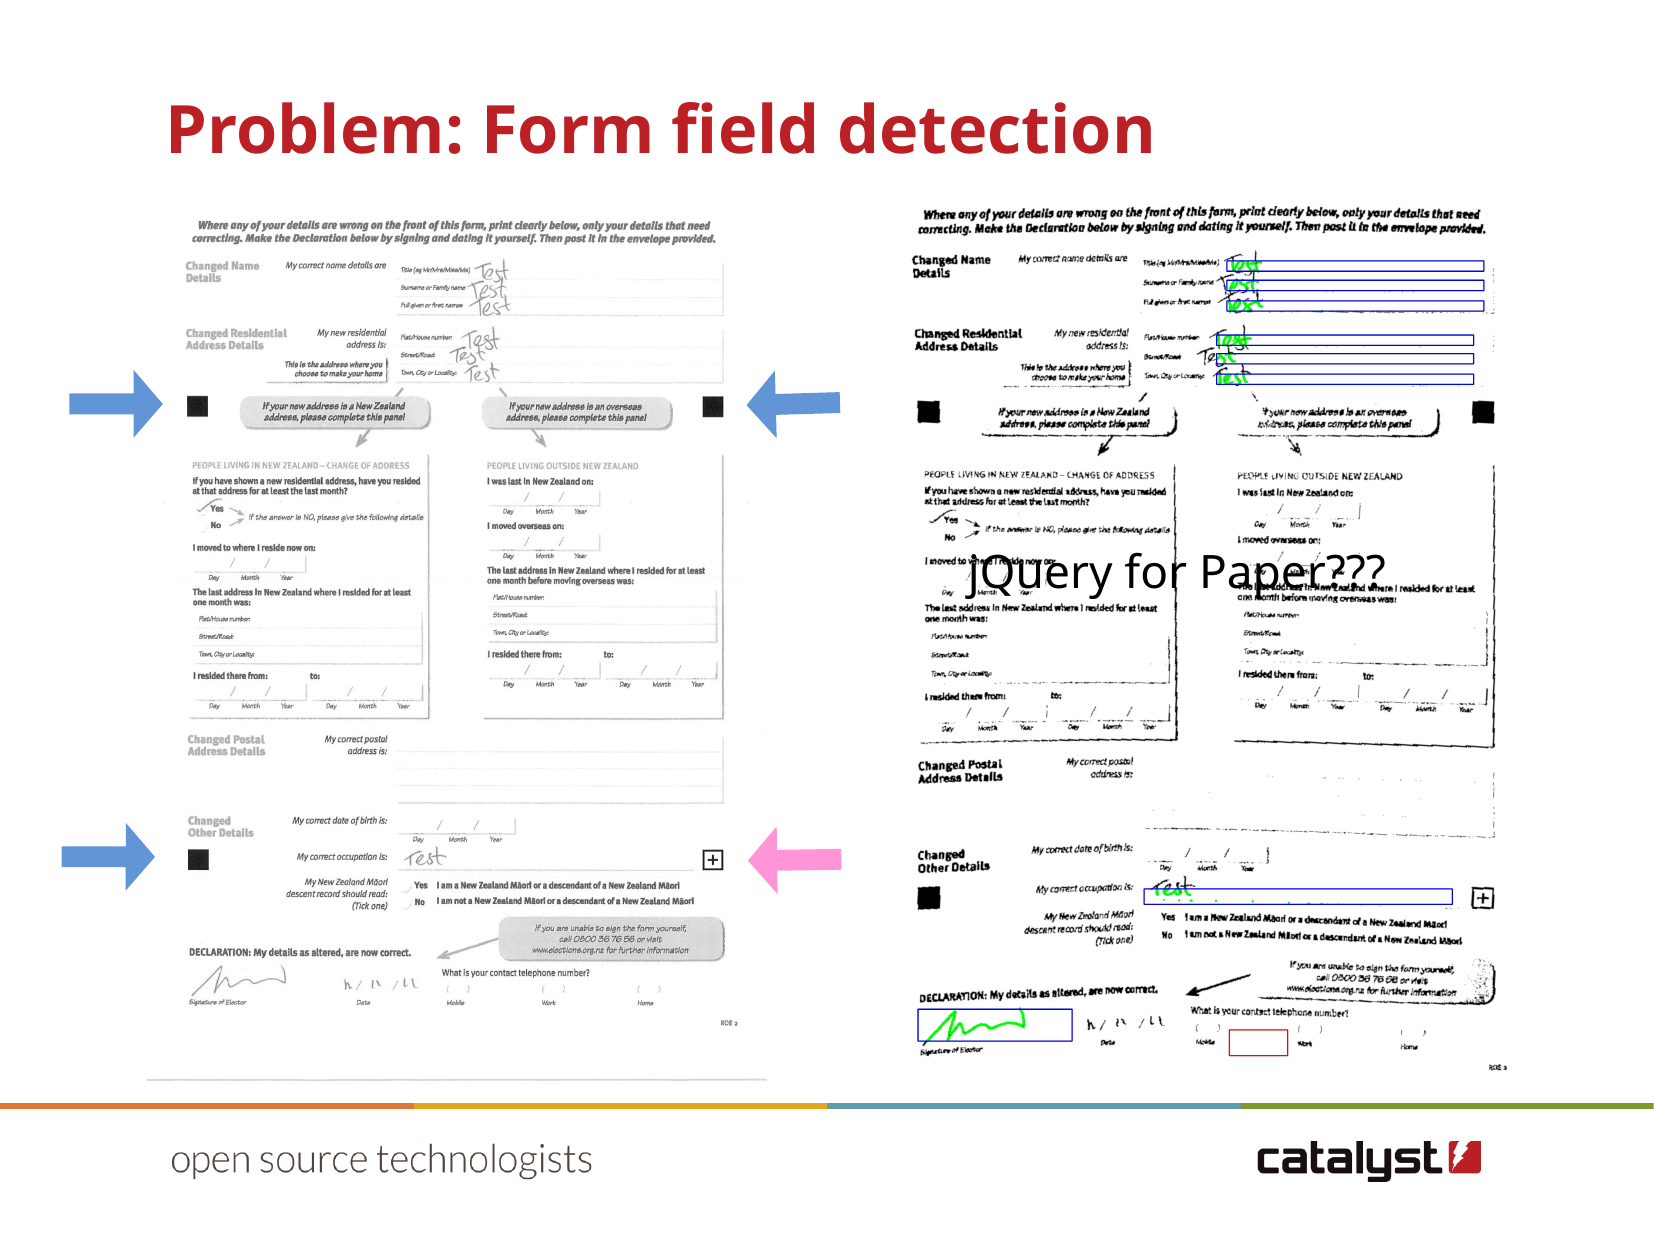

# Problem: Form field detection
jQuery for Paper???